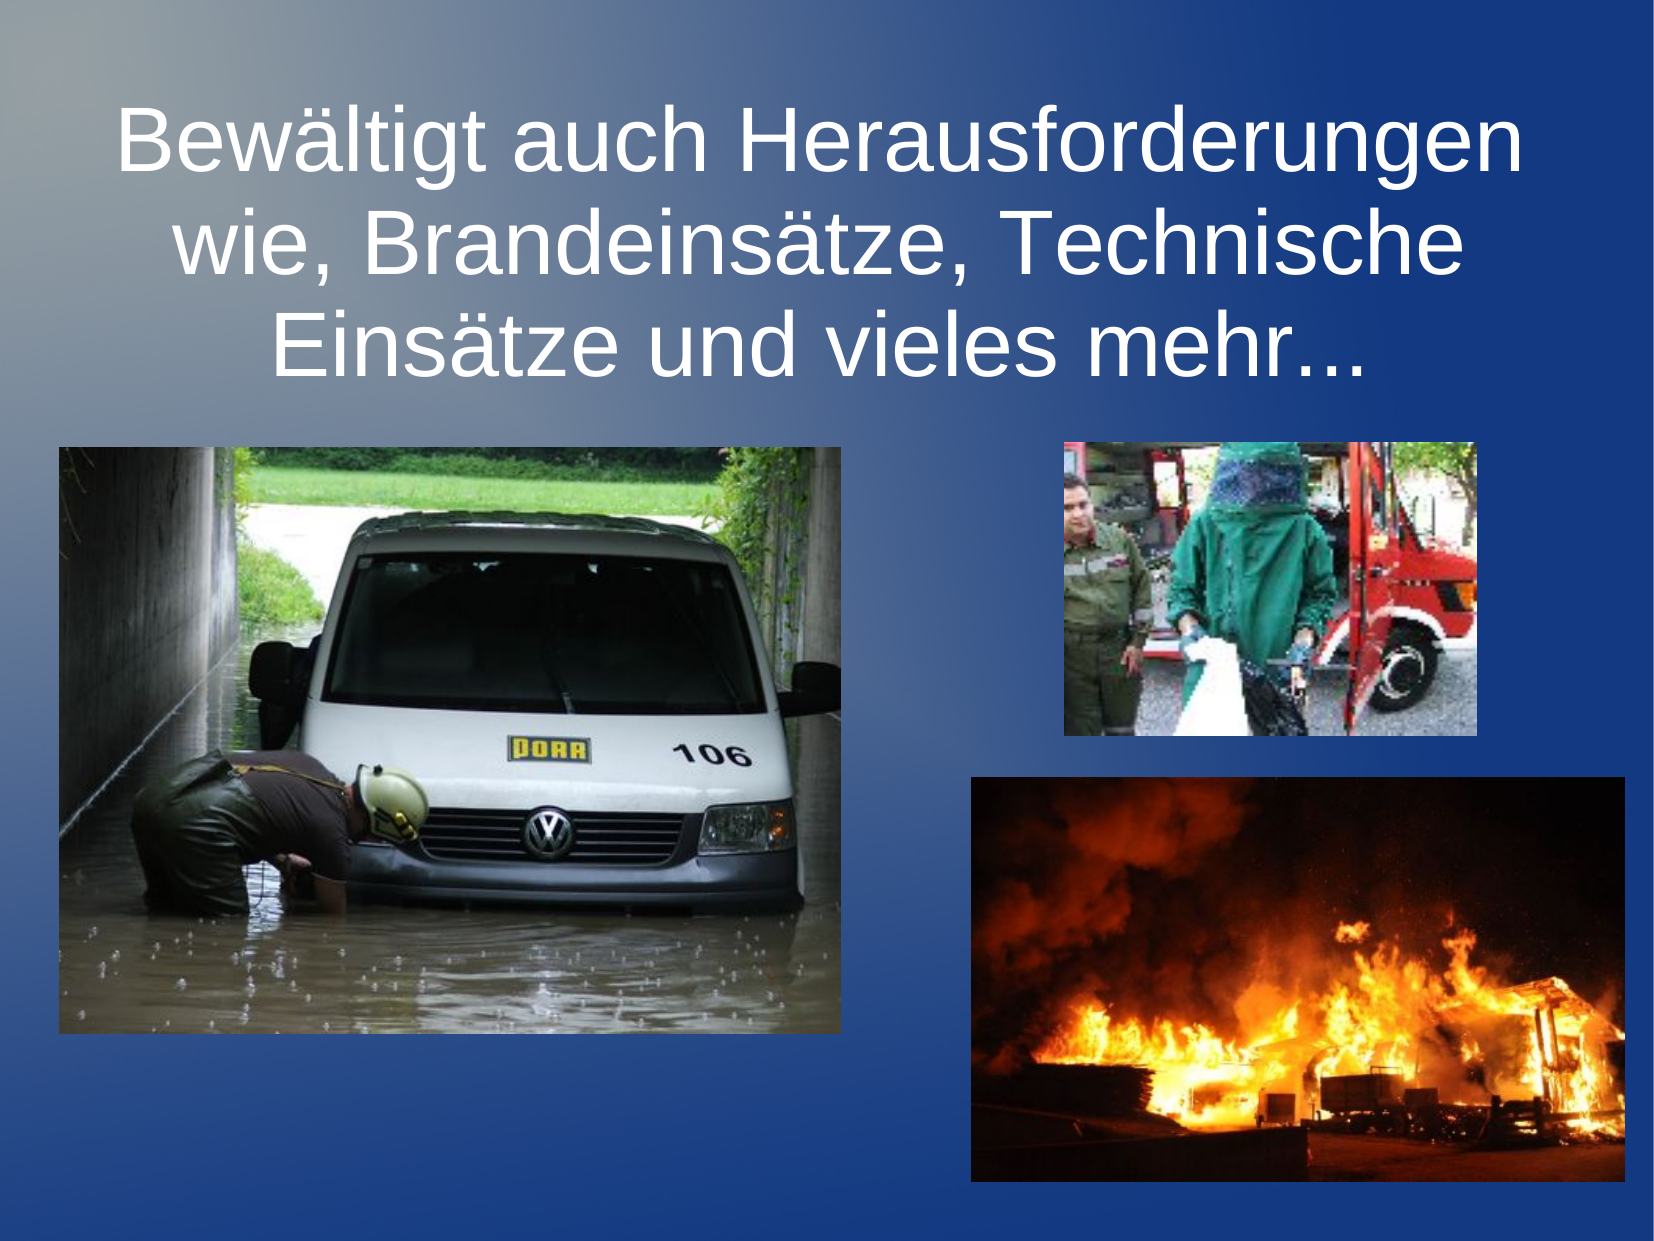

# Bewältigt auch Herausforderungen wie, Brandeinsätze, Technische Einsätze und vieles mehr...